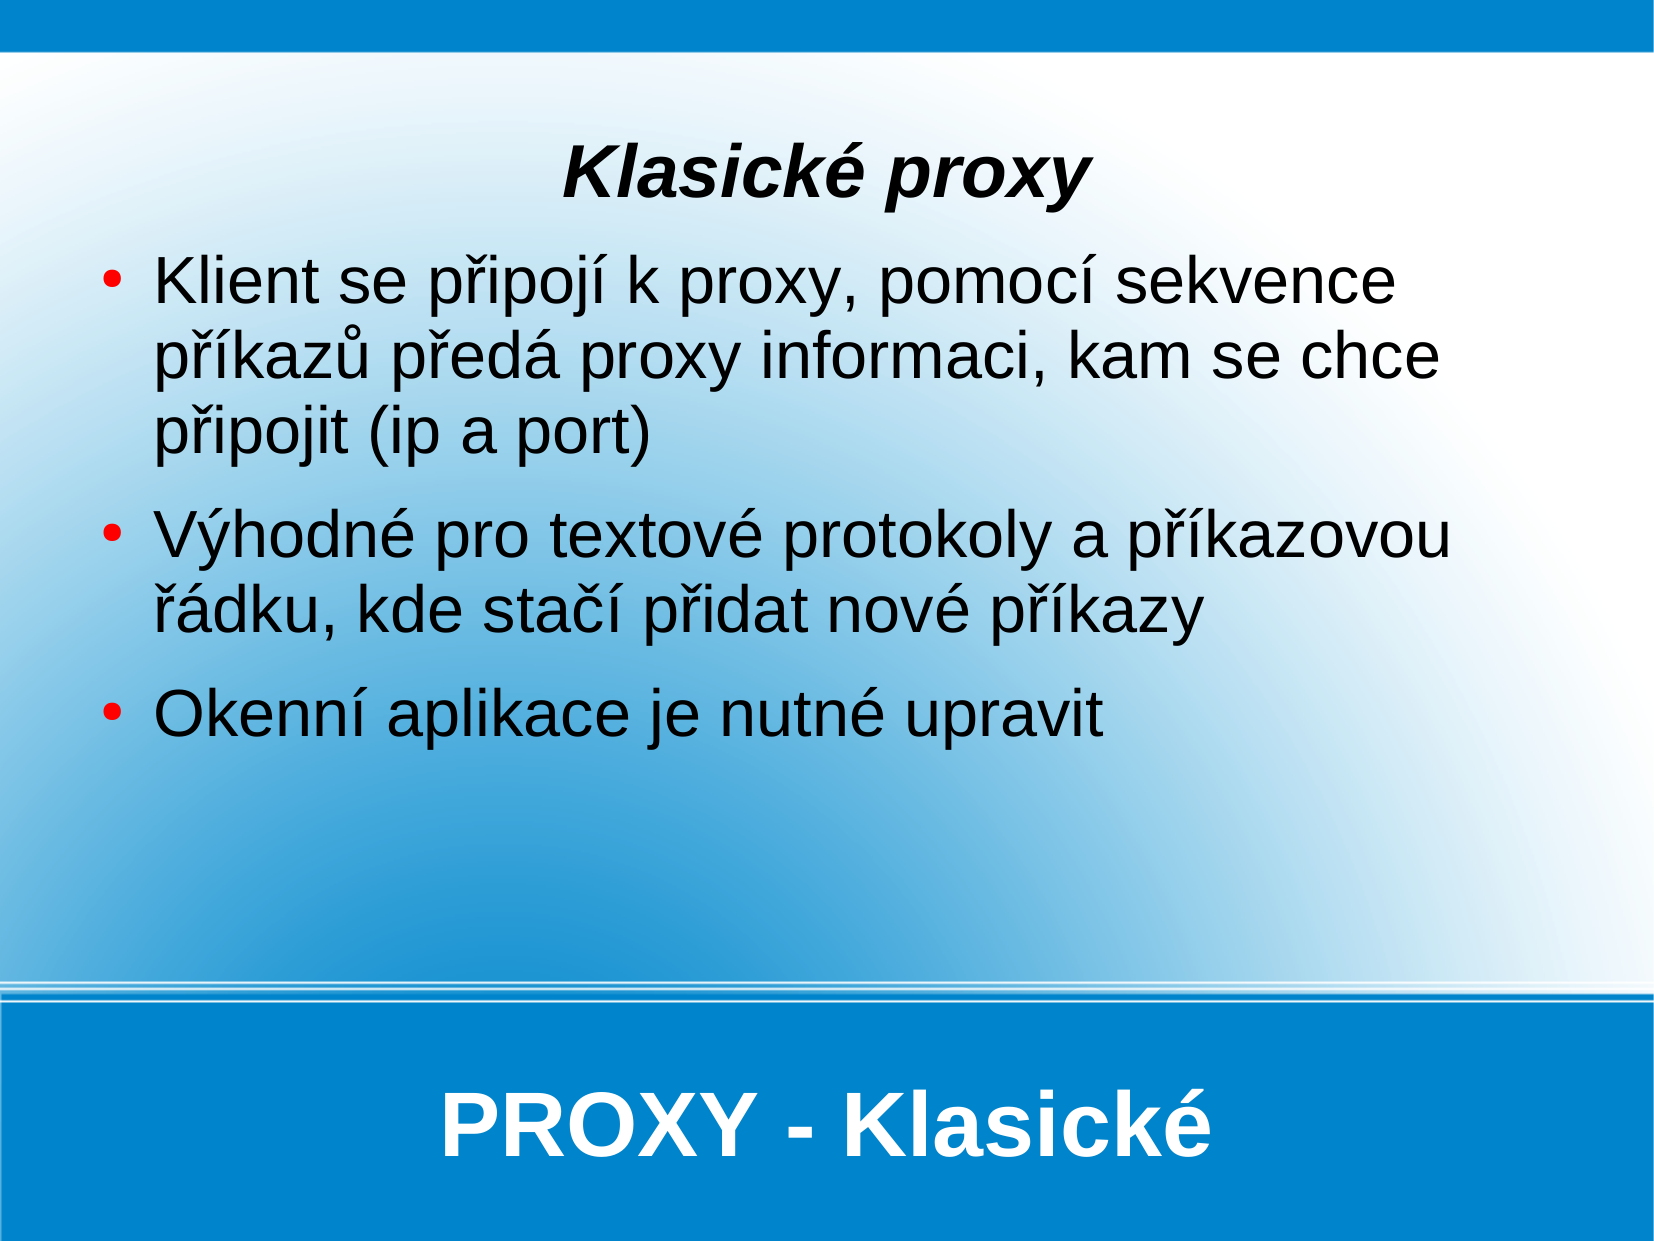

Klasické proxy
Klient se připojí k proxy, pomocí sekvence příkazů předá proxy informaci, kam se chce připojit (ip a port)
Výhodné pro textové protokoly a příkazovou řádku, kde stačí přidat nové příkazy
Okenní aplikace je nutné upravit
# PROXY - Klasické